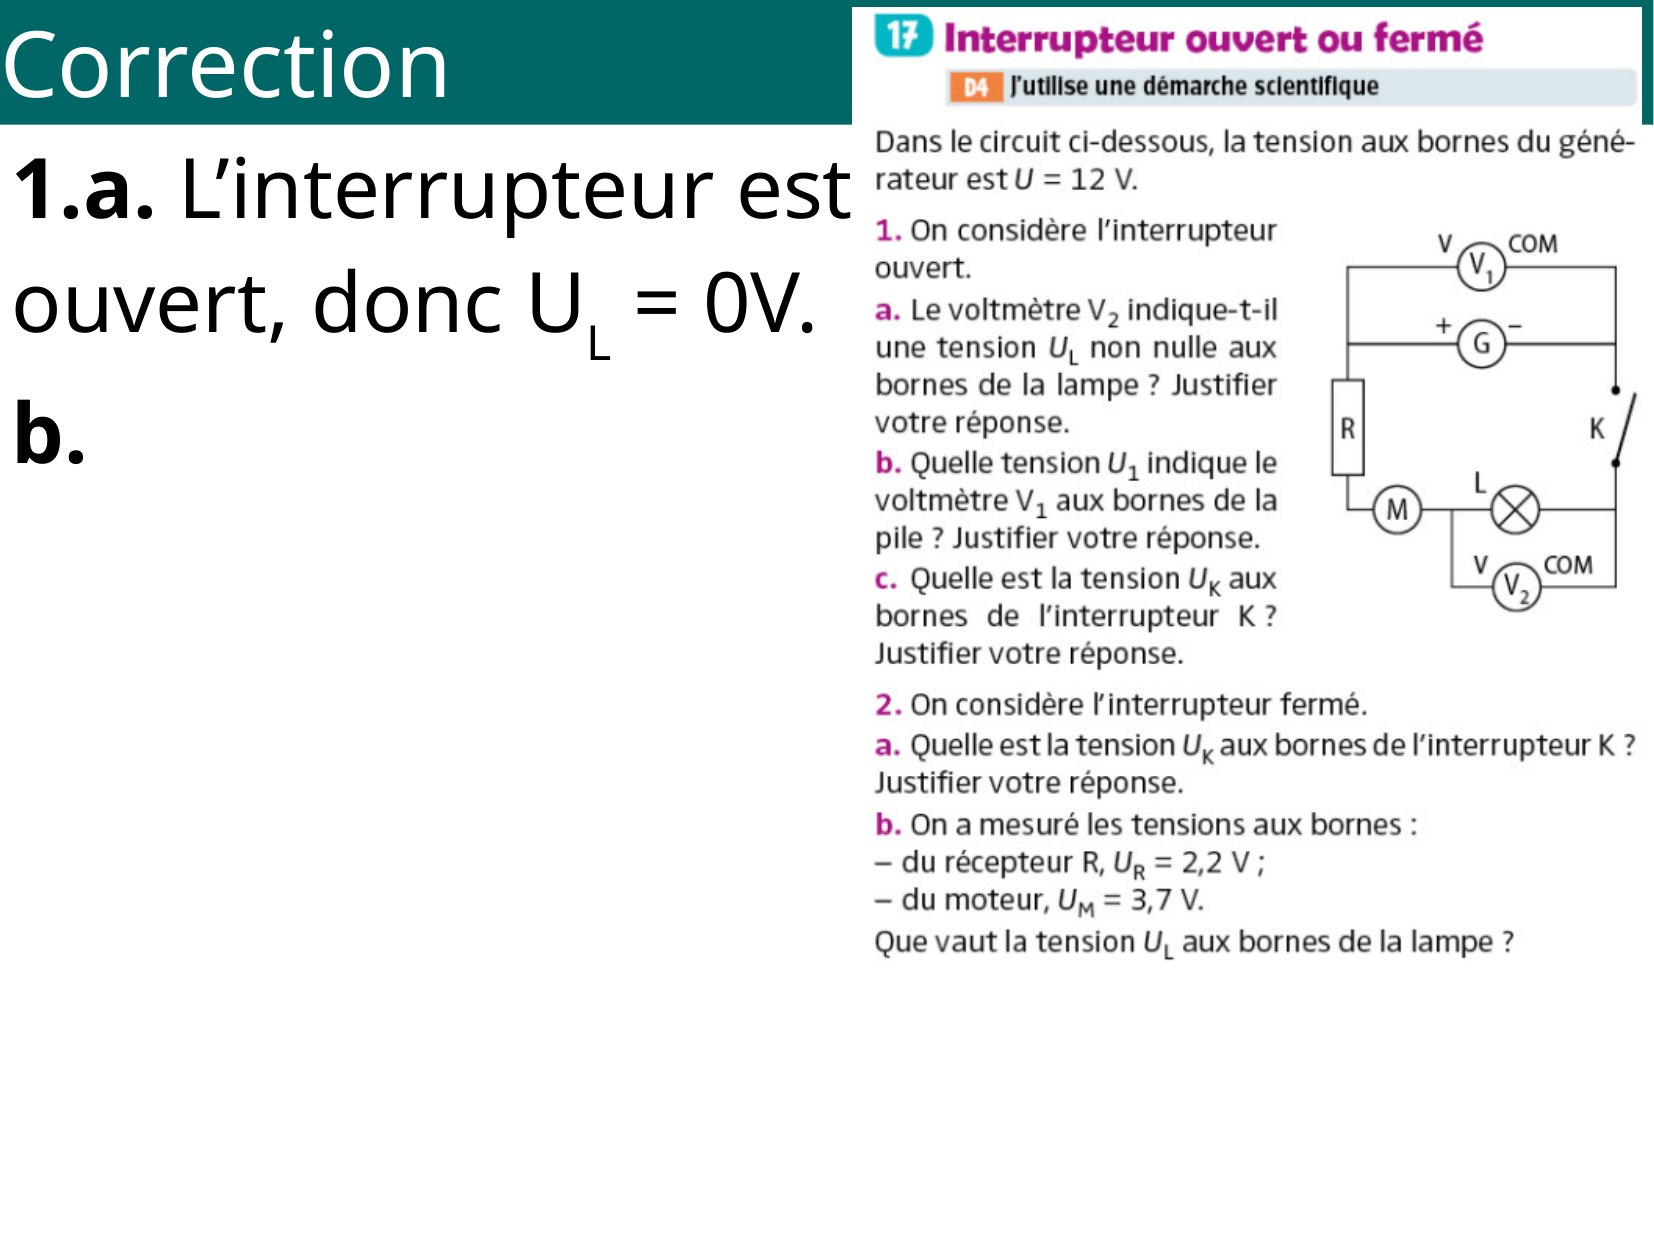

# Correction
1.a. L’interrupteur est
ouvert, donc UL = 0V.
b.